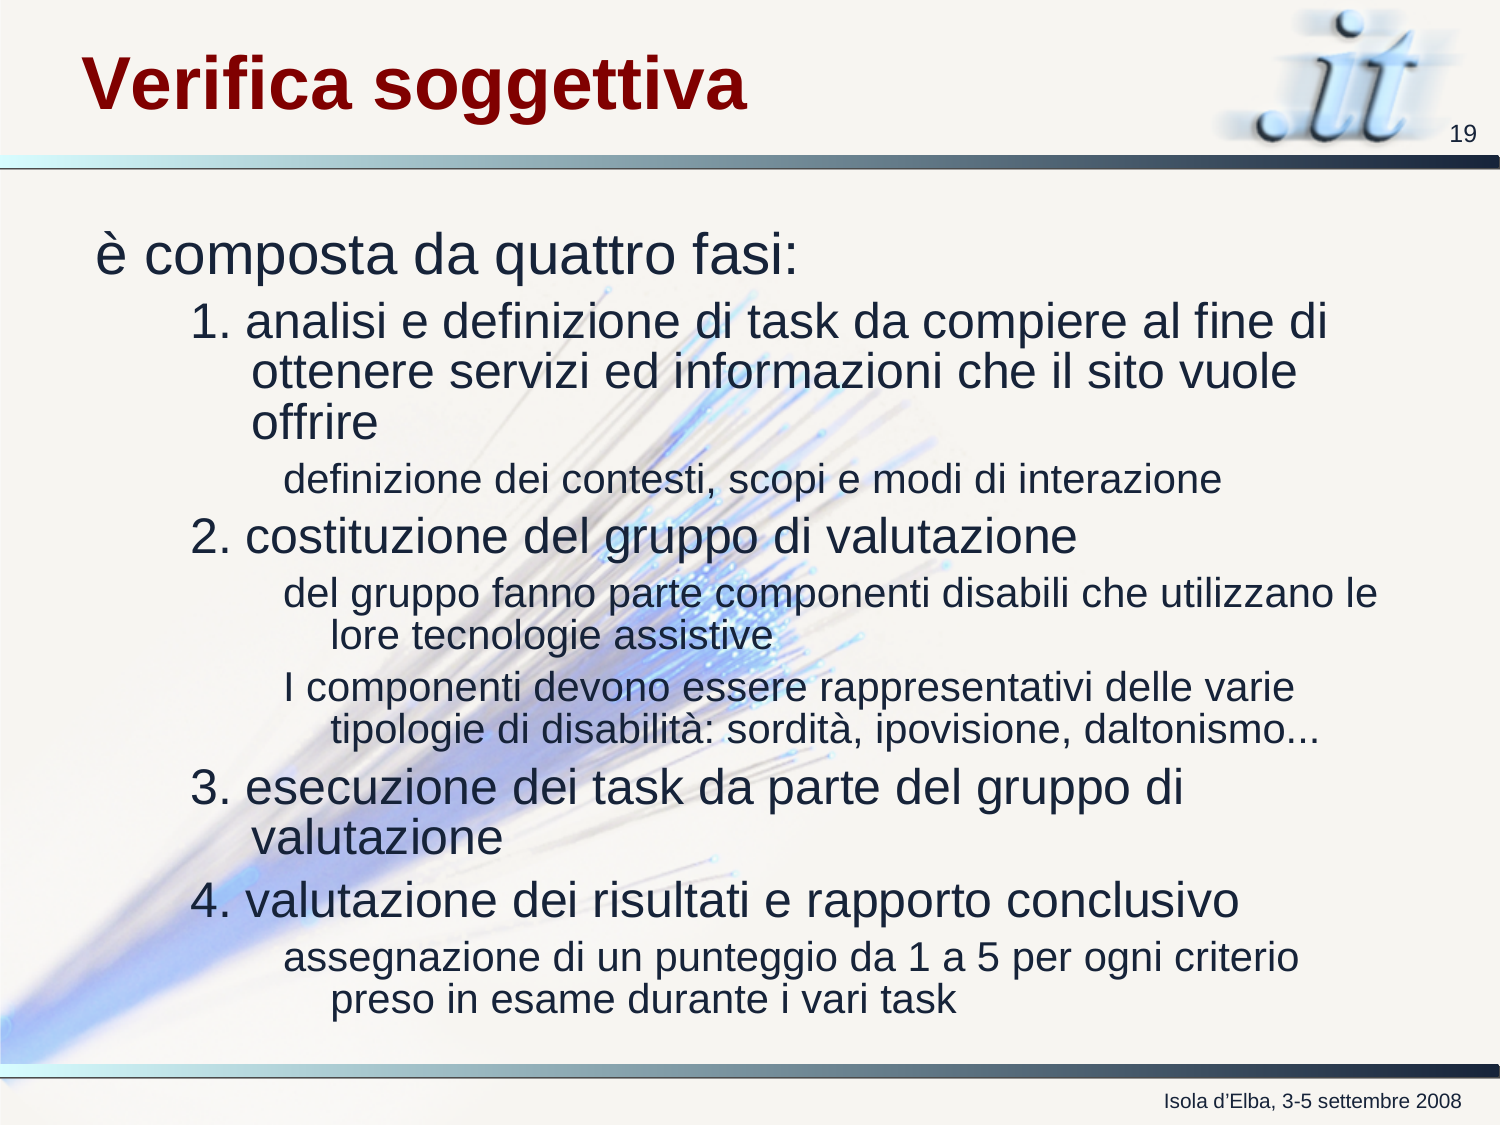

# Verifica soggettiva
è composta da quattro fasi:
1. analisi e definizione di task da compiere al fine di ottenere servizi ed informazioni che il sito vuole offrire
definizione dei contesti, scopi e modi di interazione
2. costituzione del gruppo di valutazione
del gruppo fanno parte componenti disabili che utilizzano le lore tecnologie assistive
I componenti devono essere rappresentativi delle varie tipologie di disabilità: sordità, ipovisione, daltonismo...
3. esecuzione dei task da parte del gruppo di valutazione
4. valutazione dei risultati e rapporto conclusivo
assegnazione di un punteggio da 1 a 5 per ogni criterio preso in esame durante i vari task